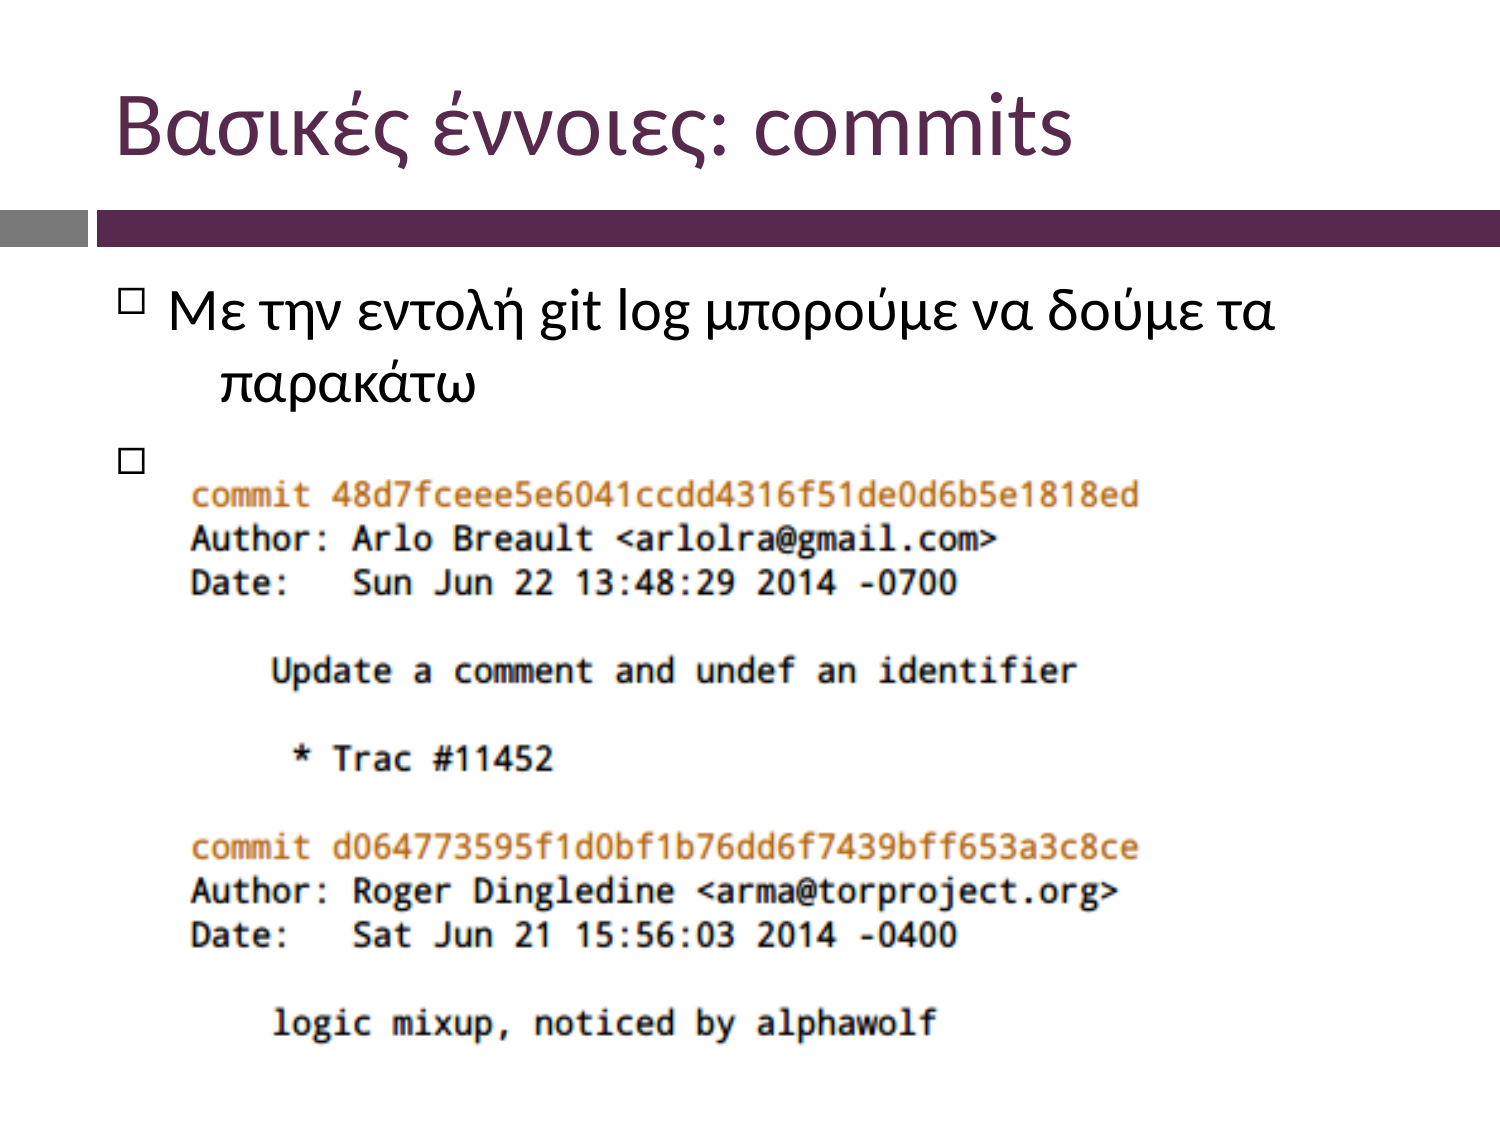

Βασικές έννοιες: commits
# Με την εντολή git log μπορούμε να δούμε τα παρακάτω